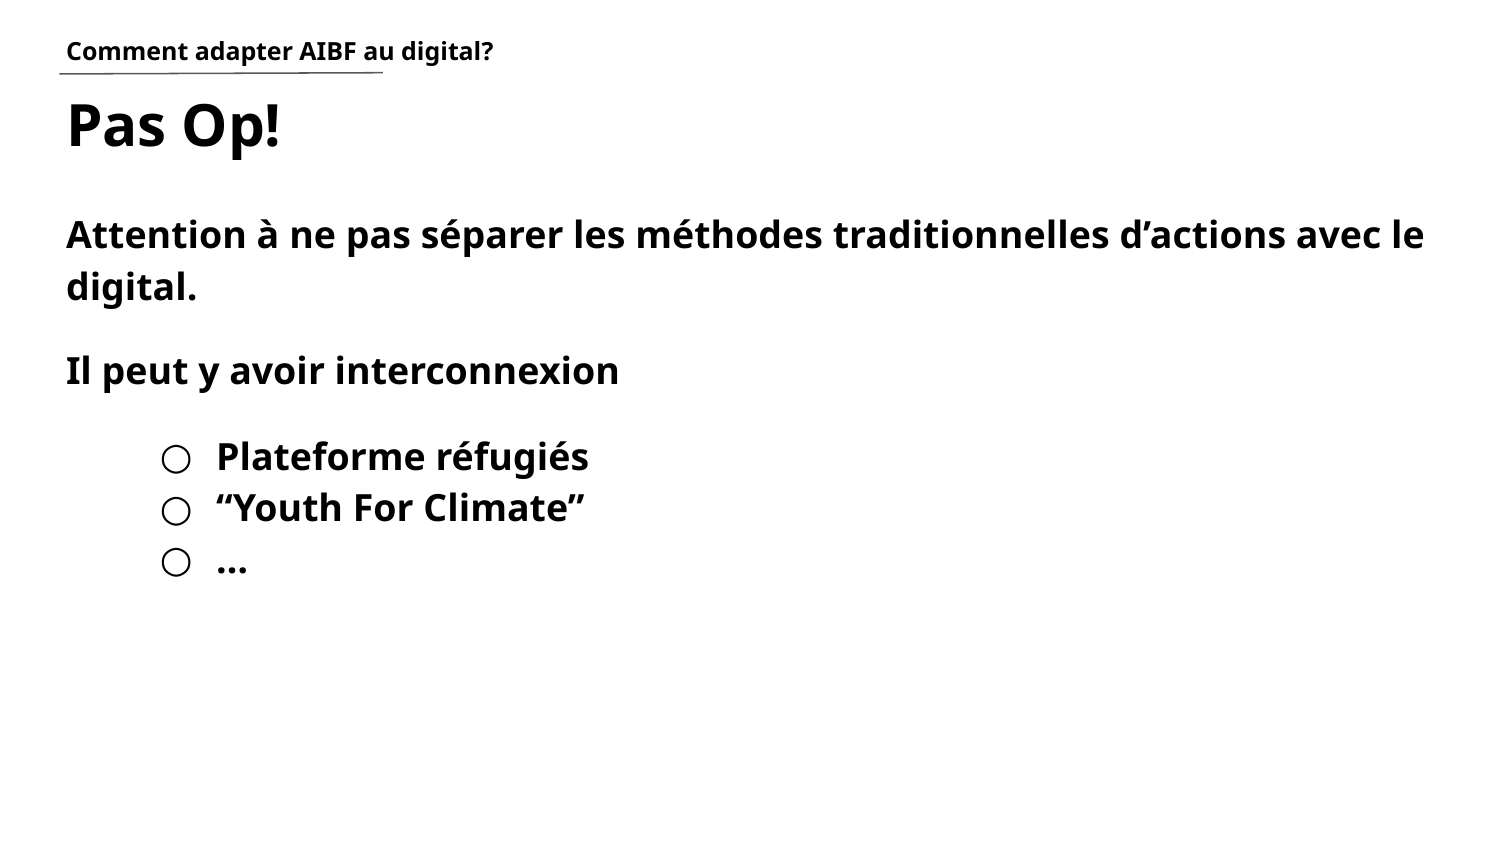

Comment adapter AIBF au digital?
# Pas Op!
Attention à ne pas séparer les méthodes traditionnelles d’actions avec le digital.
Il peut y avoir interconnexion
Plateforme réfugiés
“Youth For Climate”
…